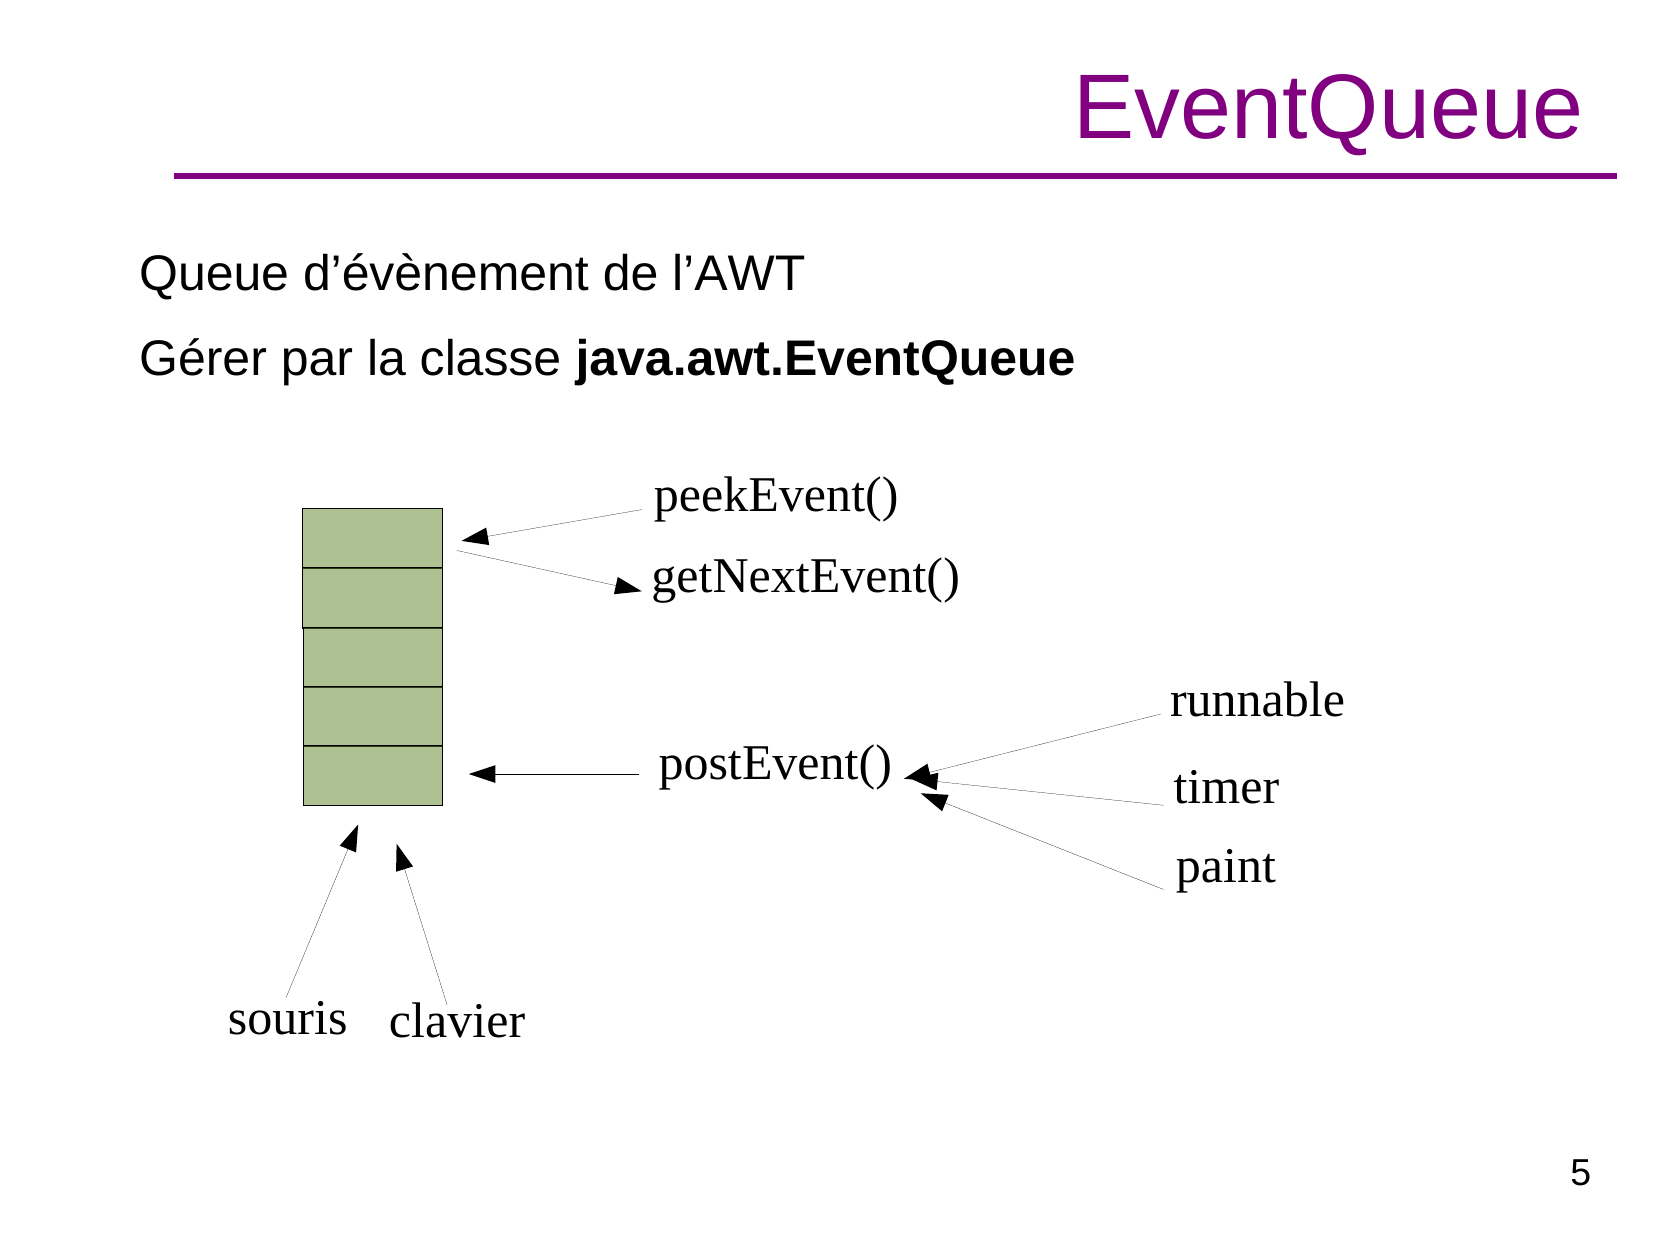

# EventQueue
Queue d’évènement de l’AWT
Gérer par la classe java.awt.EventQueue
peekEvent()
getNextEvent()
runnable
postEvent()
timer
paint
souris
clavier